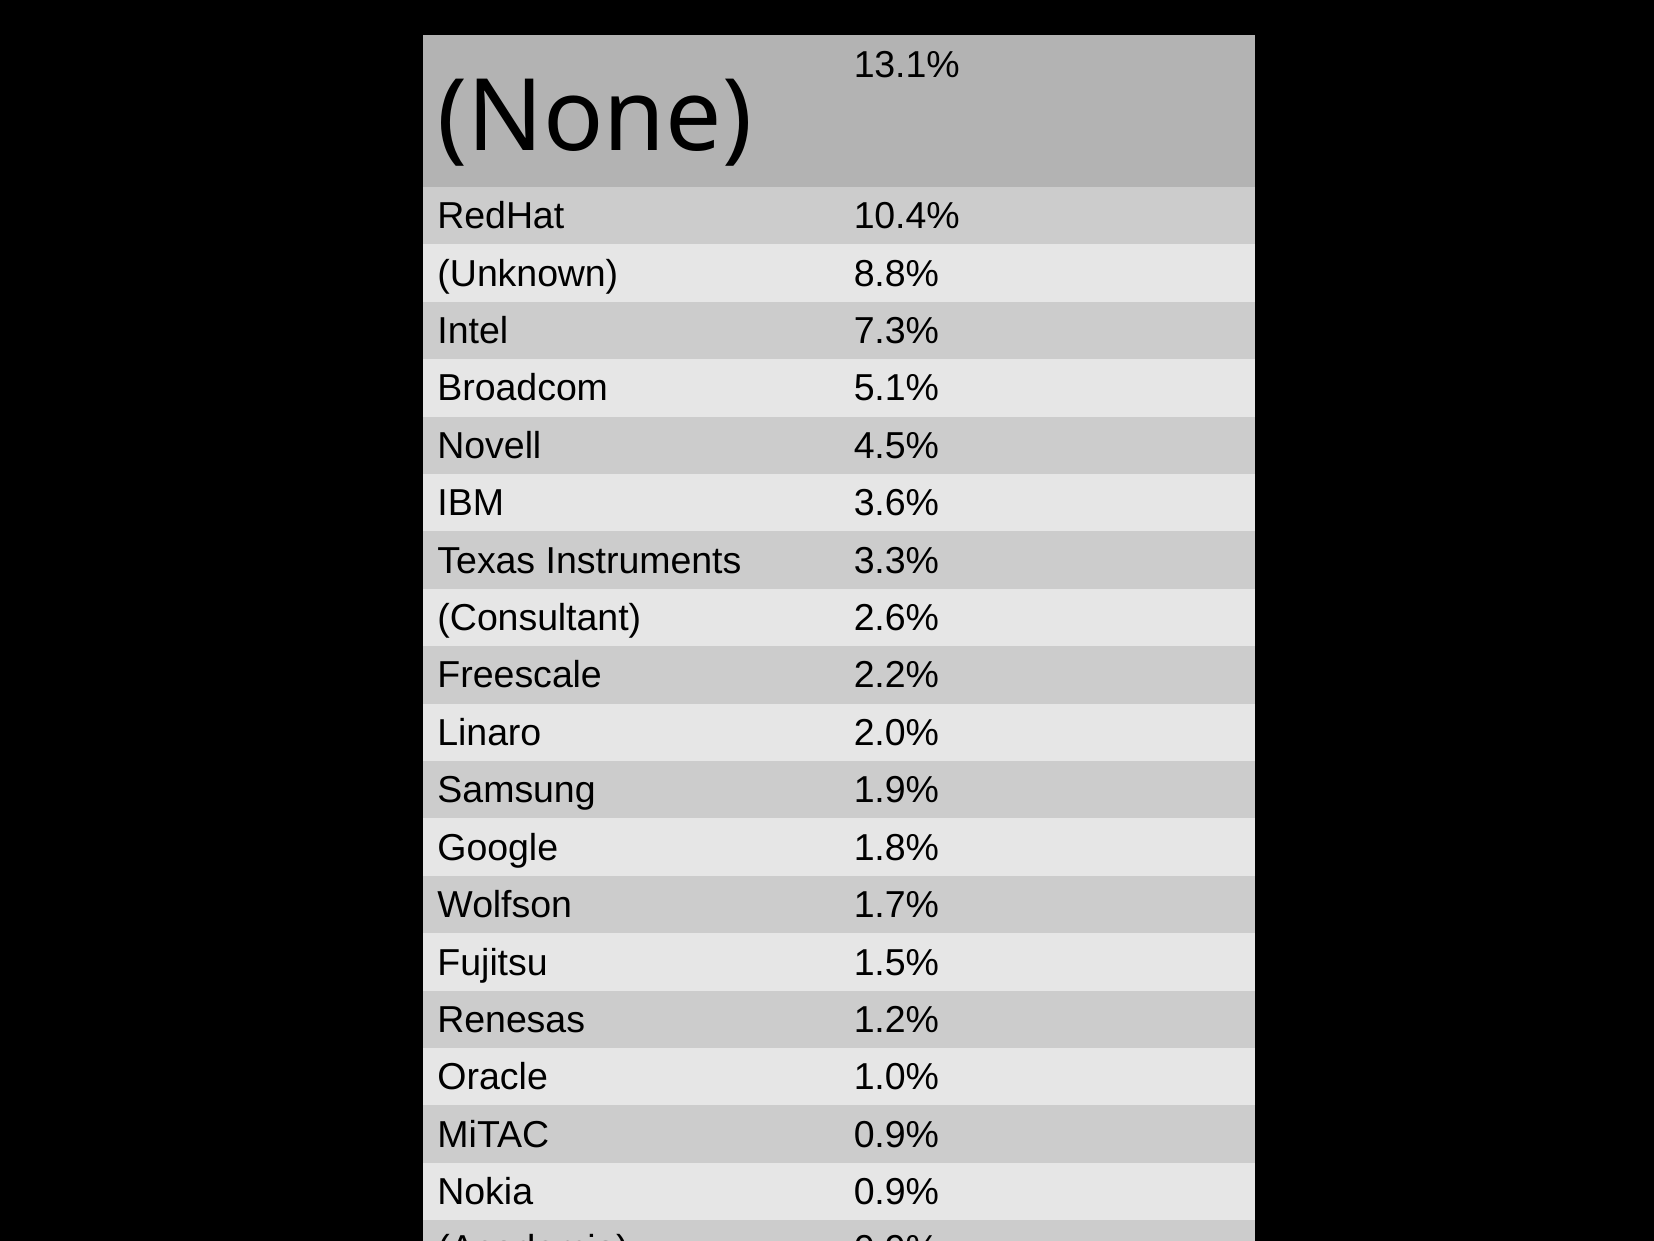

| (None) | 13.1% |
| --- | --- |
| RedHat | 10.4% |
| (Unknown) | 8.8% |
| Intel | 7.3% |
| Broadcom | 5.1% |
| Novell | 4.5% |
| IBM | 3.6% |
| Texas Instruments | 3.3% |
| (Consultant) | 2.6% |
| Freescale | 2.2% |
| Linaro | 2.0% |
| Samsung | 1.9% |
| Google | 1.8% |
| Wolfson | 1.7% |
| Fujitsu | 1.5% |
| Renesas | 1.2% |
| Oracle | 1.0% |
| MiTAC | 0.9% |
| Nokia | 0.9% |
| (Academia) | 0.9% |